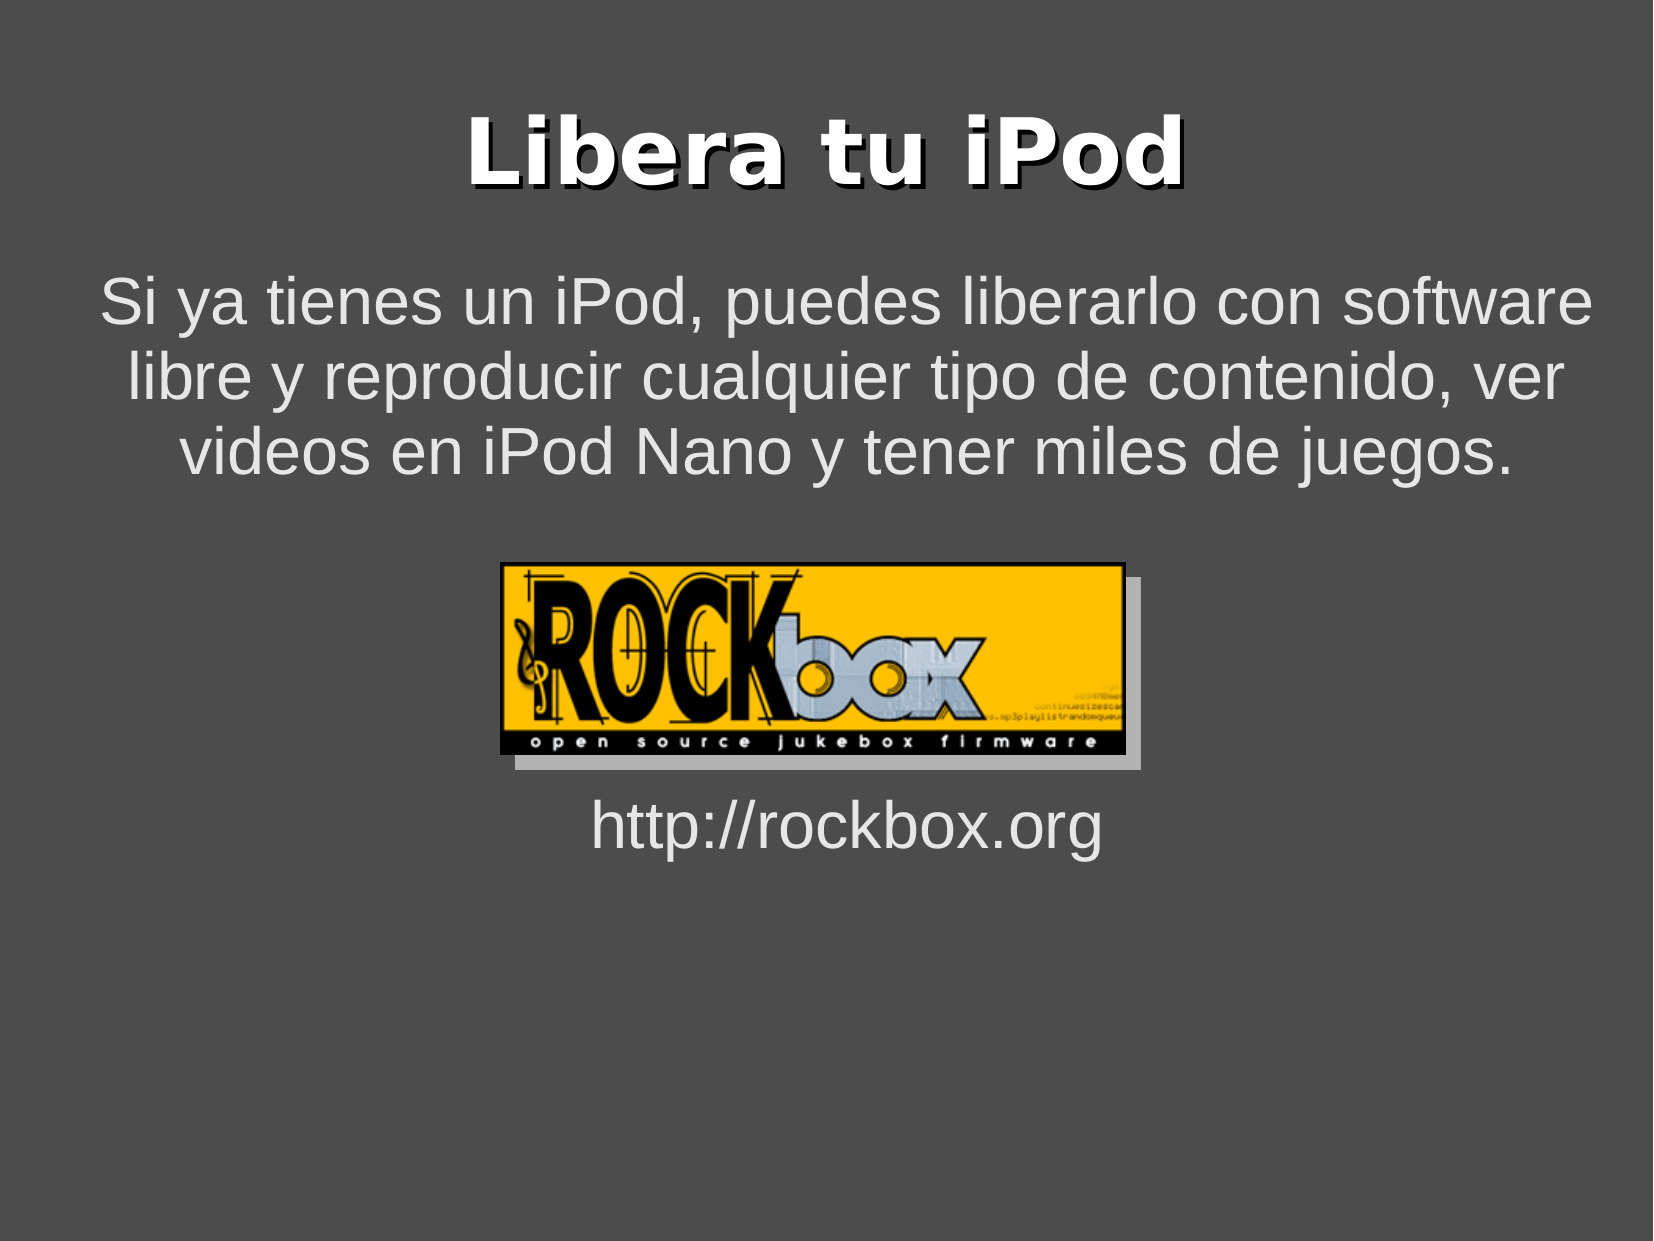

# Libera tu iPod
Si ya tienes un iPod, puedes liberarlo con software libre y reproducir cualquier tipo de contenido, ver videos en iPod Nano y tener miles de juegos.
http://rockbox.org